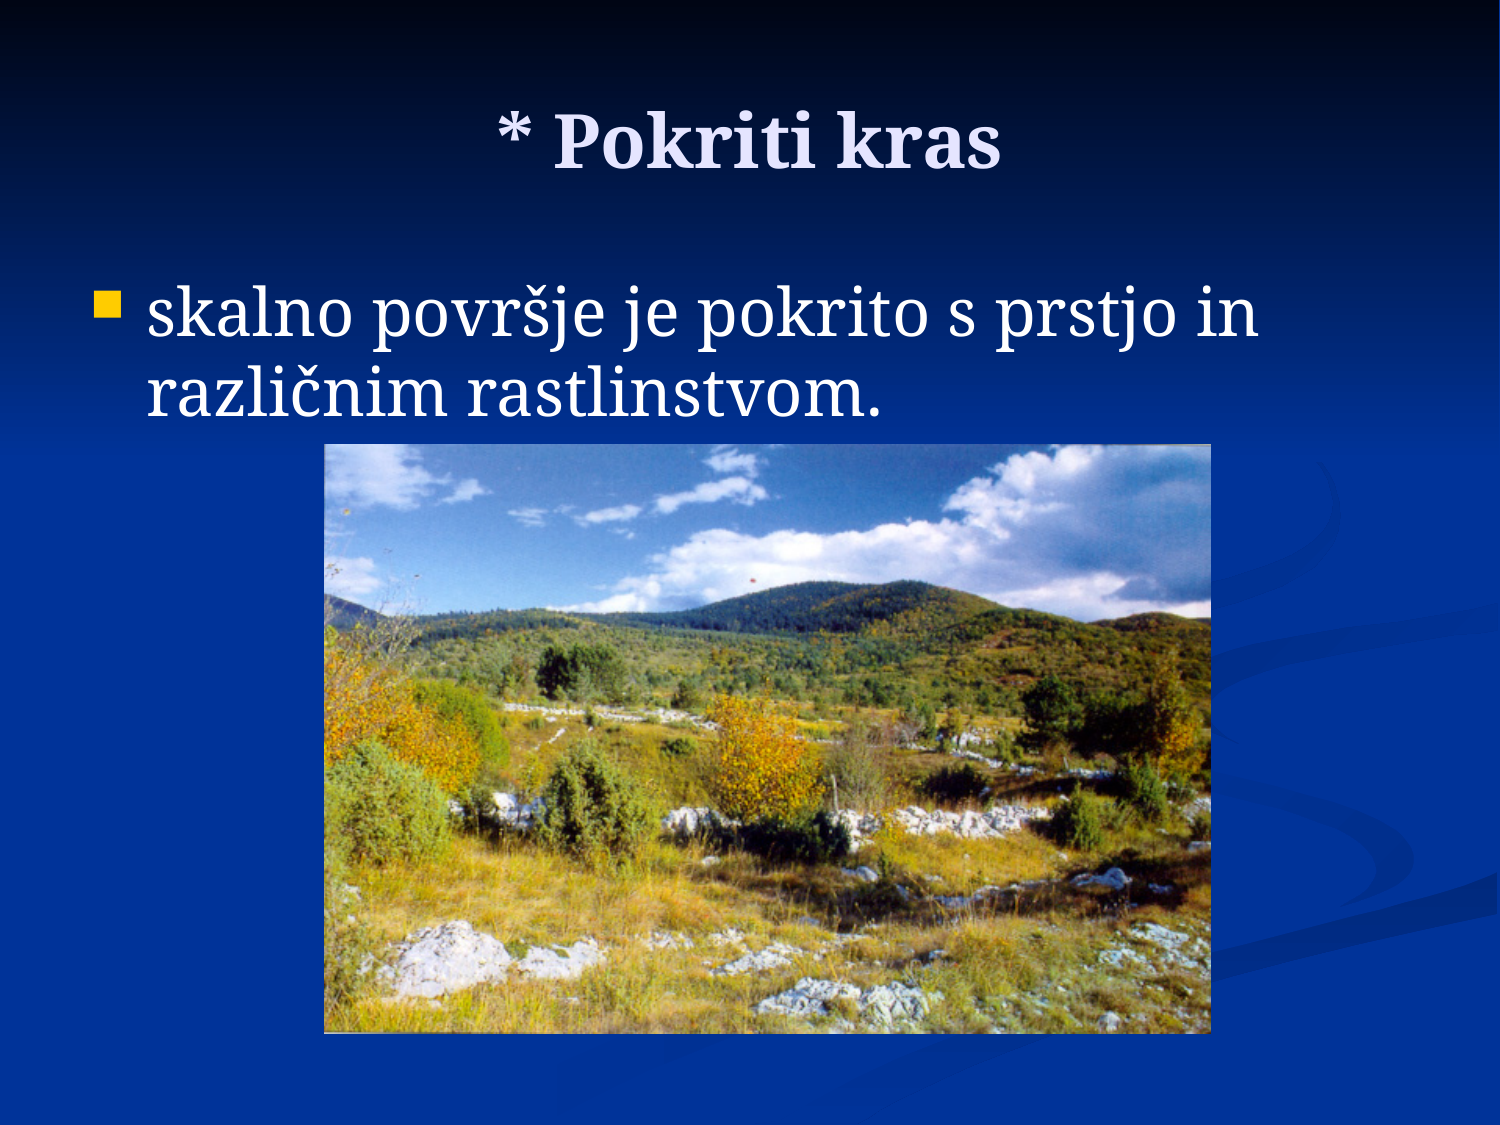

# * Pokriti kras
skalno površje je pokrito s prstjo in različnim rastlinstvom.